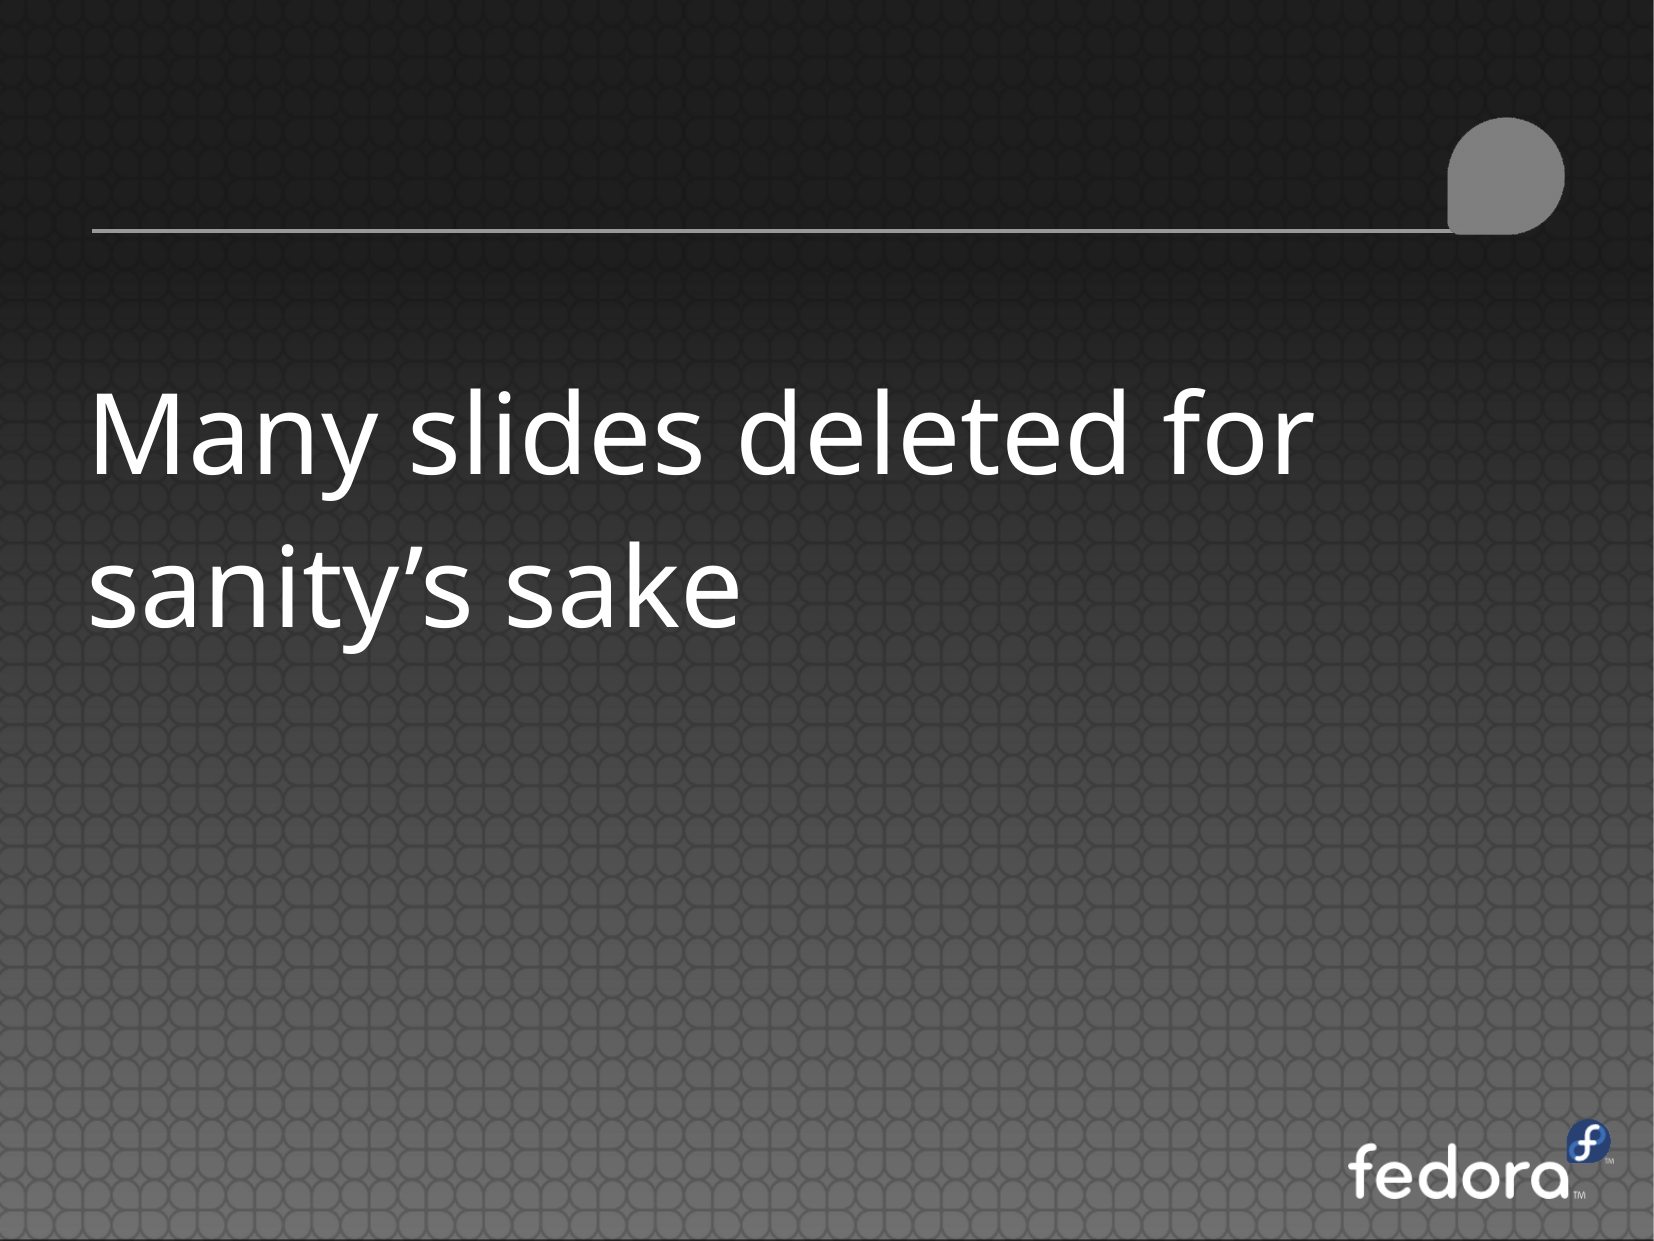

# Many slides deleted for sanity’s sake